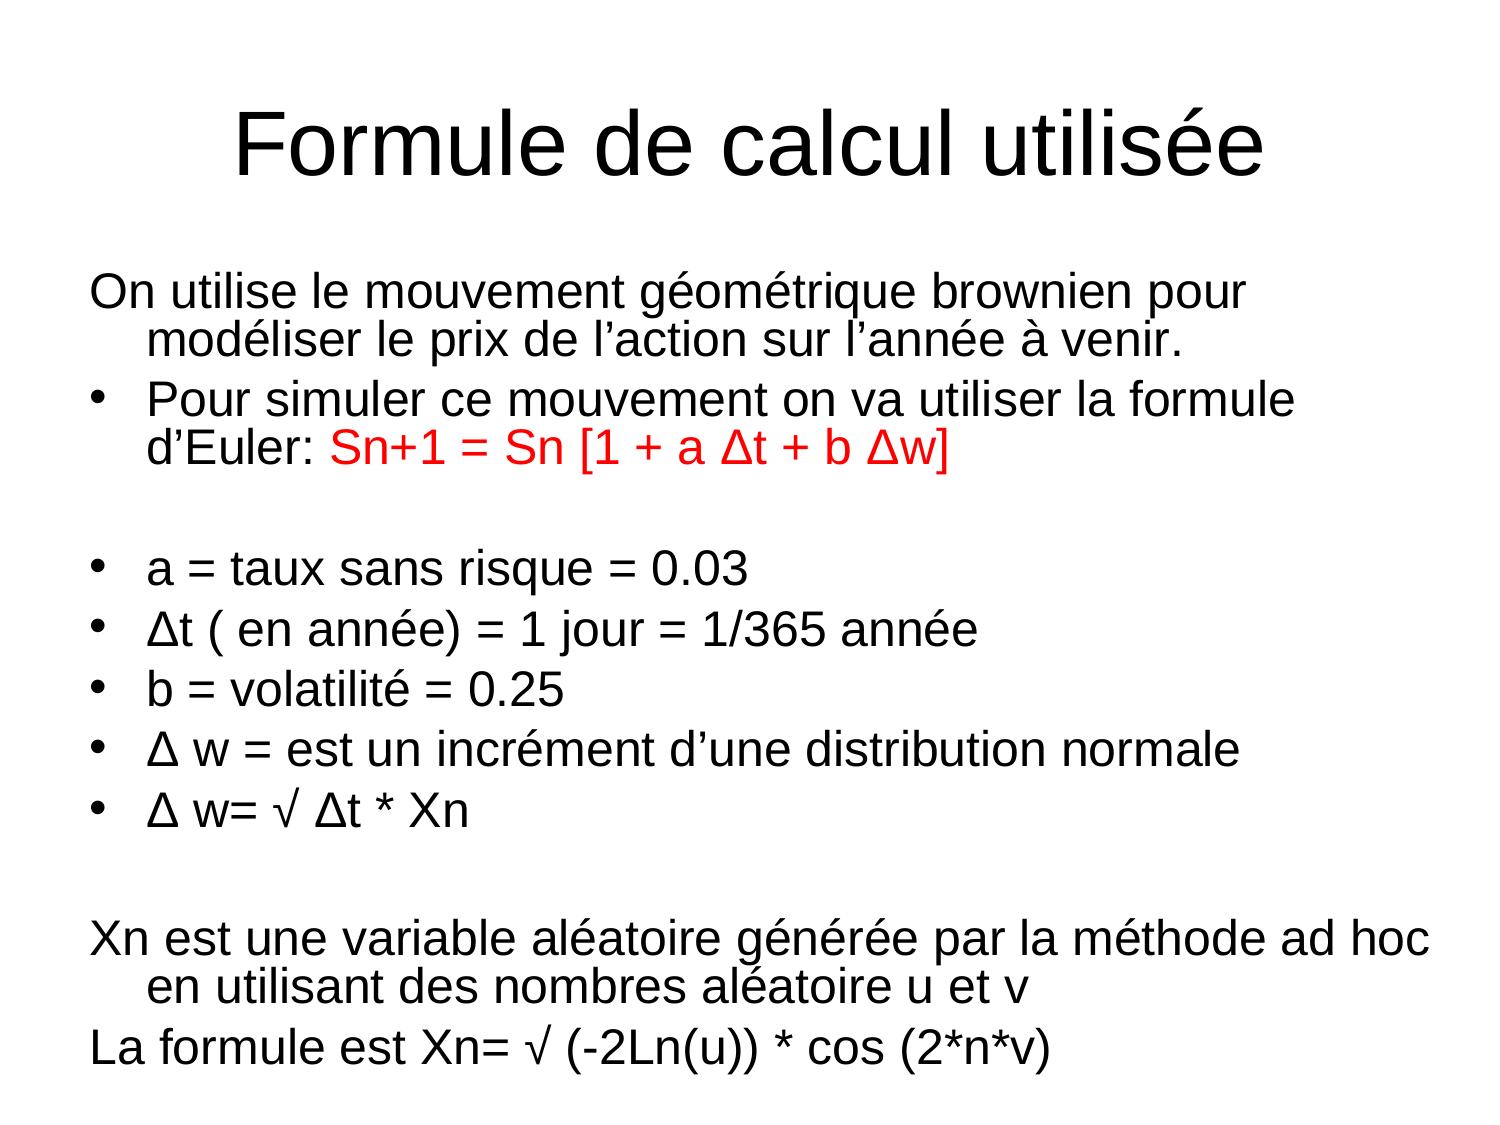

# Formule de calcul utilisée
On utilise le mouvement géométrique brownien pour modéliser le prix de l’action sur l’année à venir.
Pour simuler ce mouvement on va utiliser la formule d’Euler: Sn+1 = Sn [1 + a Δt + b Δw]
a = taux sans risque = 0.03
Δt ( en année) = 1 jour = 1/365 année
b = volatilité = 0.25
Δ w = est un incrément d’une distribution normale
Δ w= √ Δt * Xn
Xn est une variable aléatoire générée par la méthode ad hoc en utilisant des nombres aléatoire u et v
La formule est Xn= √ (-2Ln(u)) * cos (2*n*v)